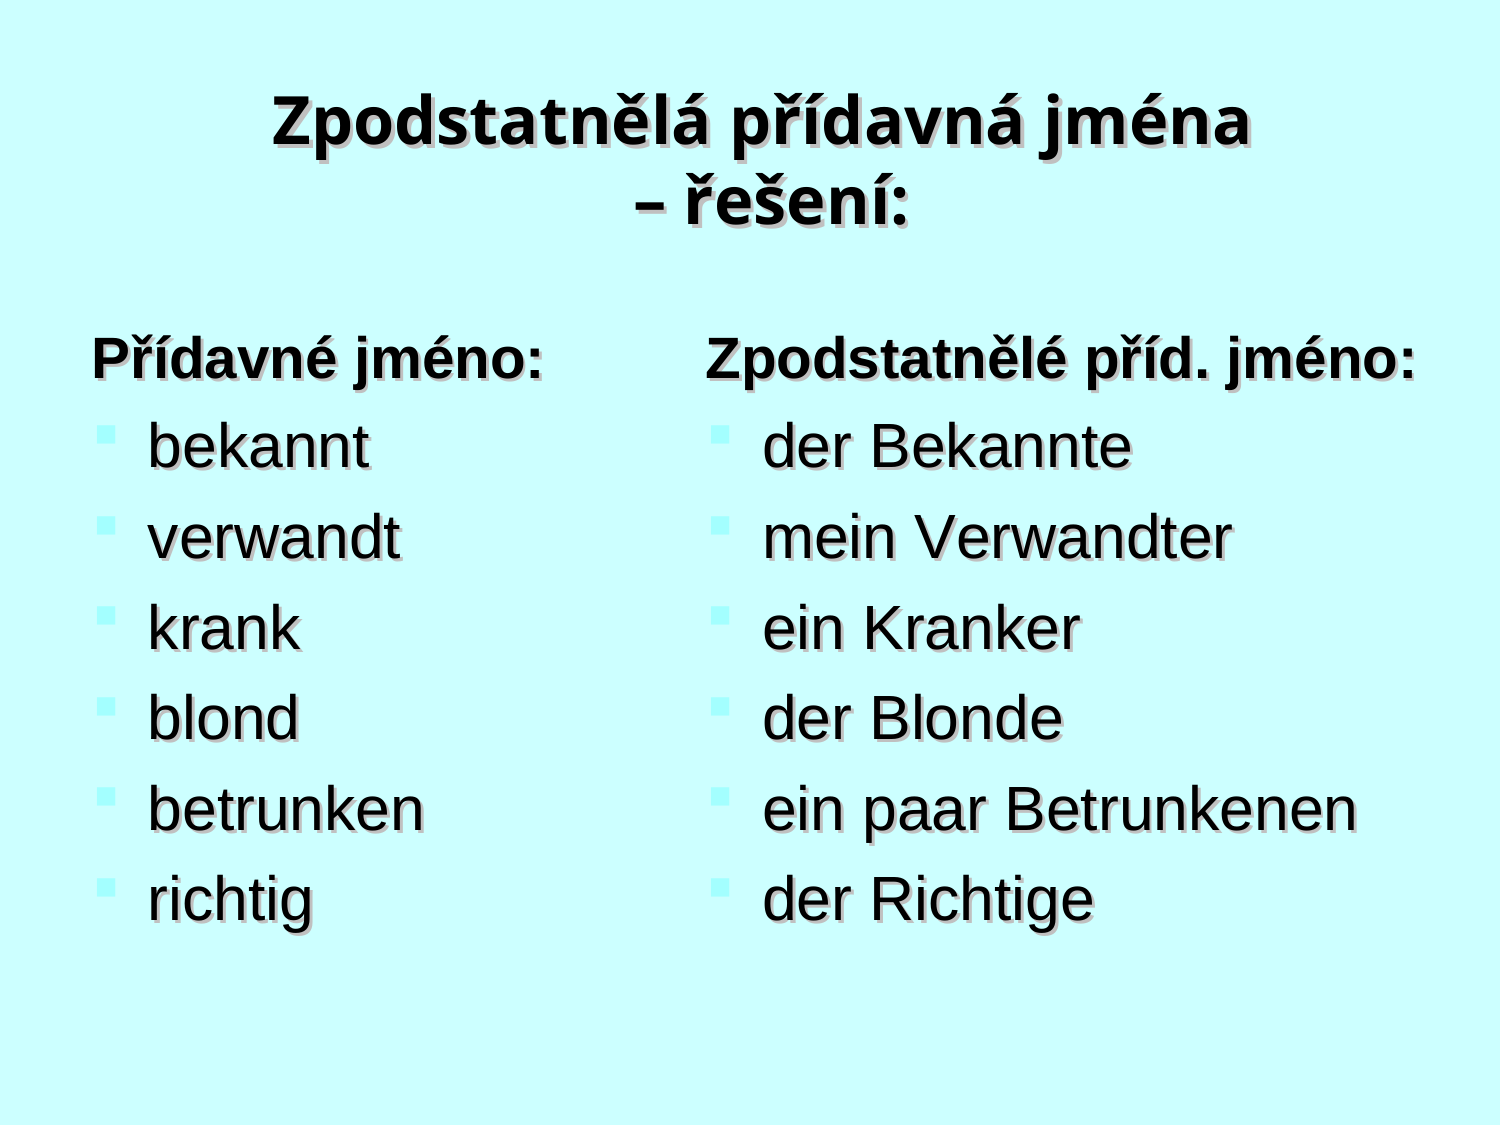

# Zpodstatnělá přídavná jména – řešení:
Přídavné jméno:
bekannt
verwandt
krank
blond
betrunken
richtig
Zpodstatnělé příd. jméno:
der Bekannte
mein Verwandter
ein Kranker
der Blonde
ein paar Betrunkenen
der Richtige